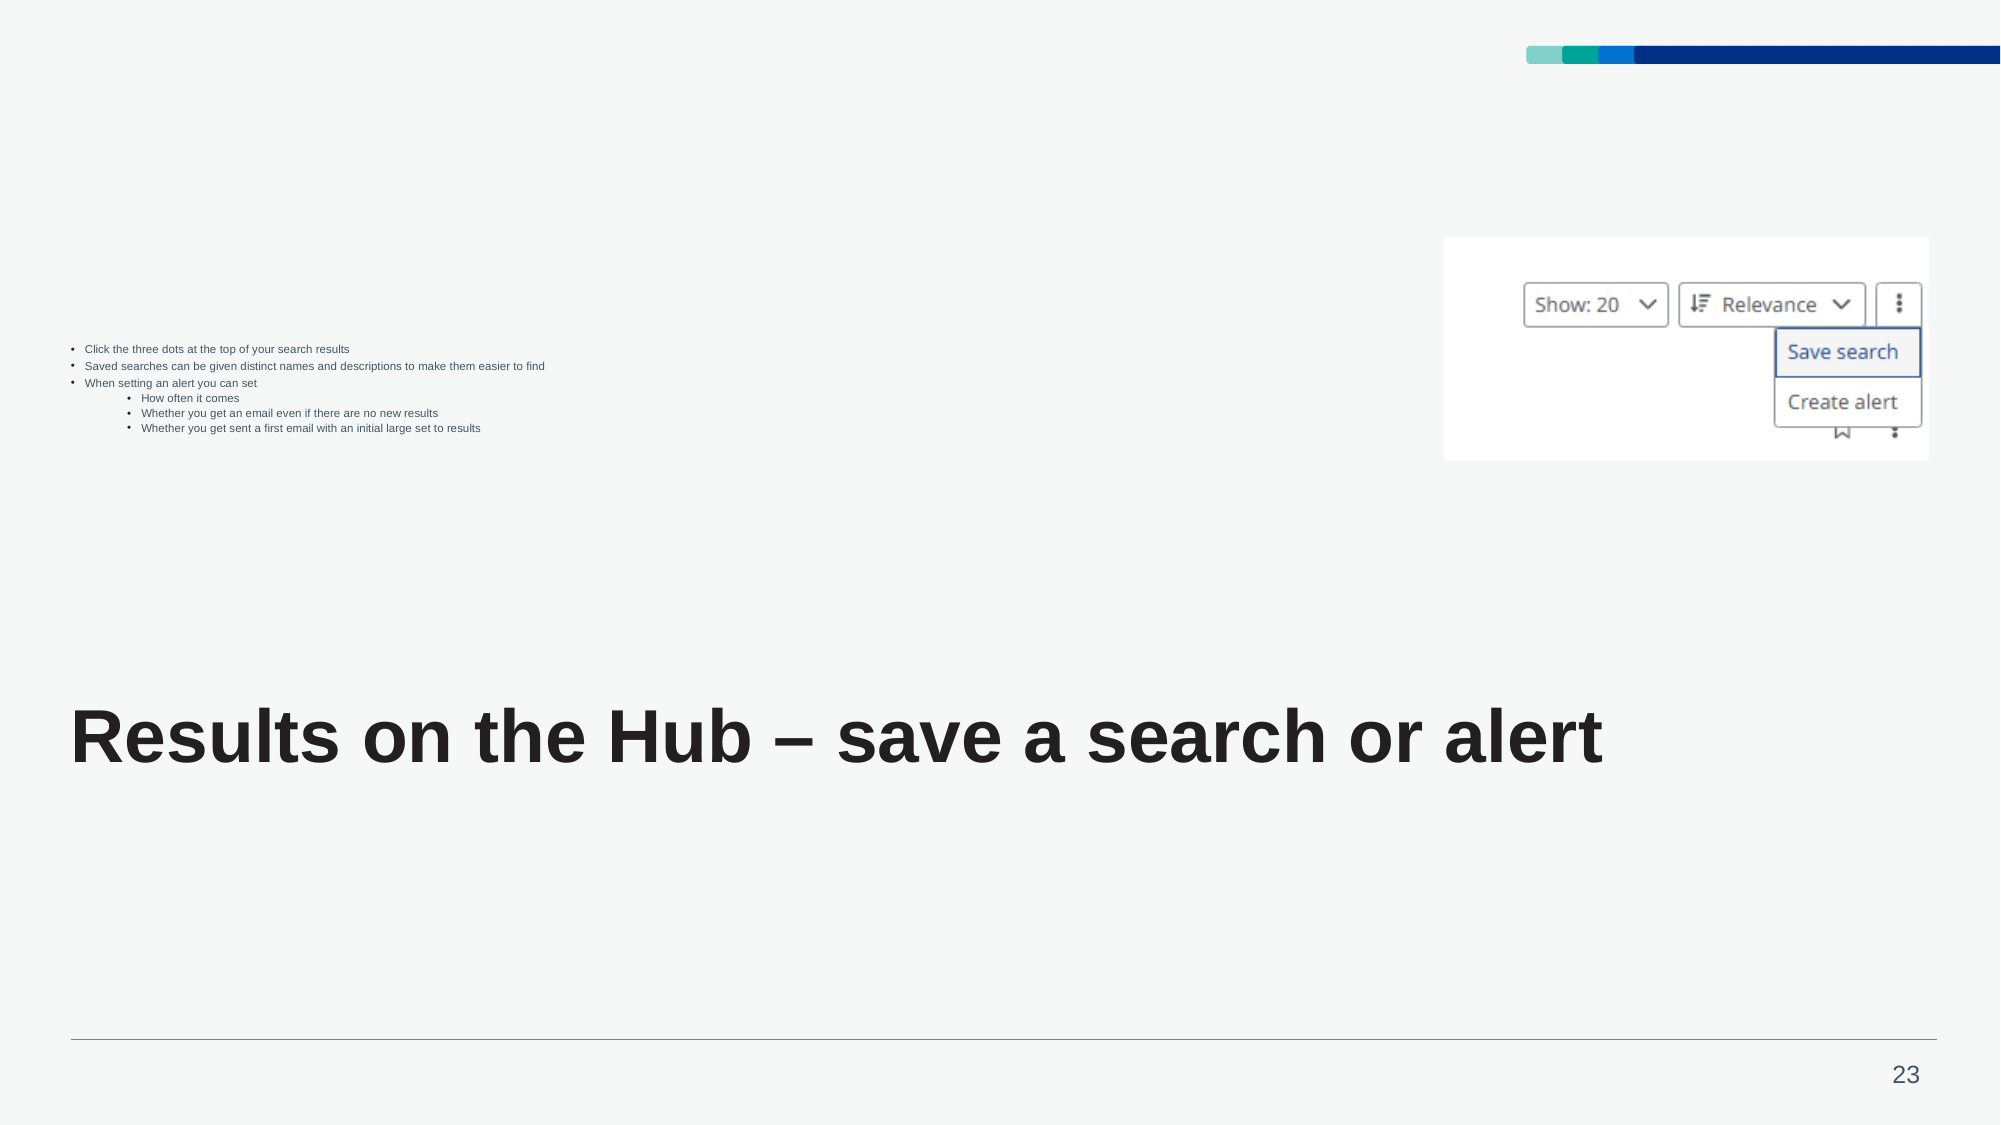

Click the three dots at the top of your search results
Saved searches can be given distinct names and descriptions to make them easier to find
When setting an alert you can set
How often it comes
Whether you get an email even if there are no new results
Whether you get sent a first email with an initial large set to results
# Results on the Hub – save a search or alert